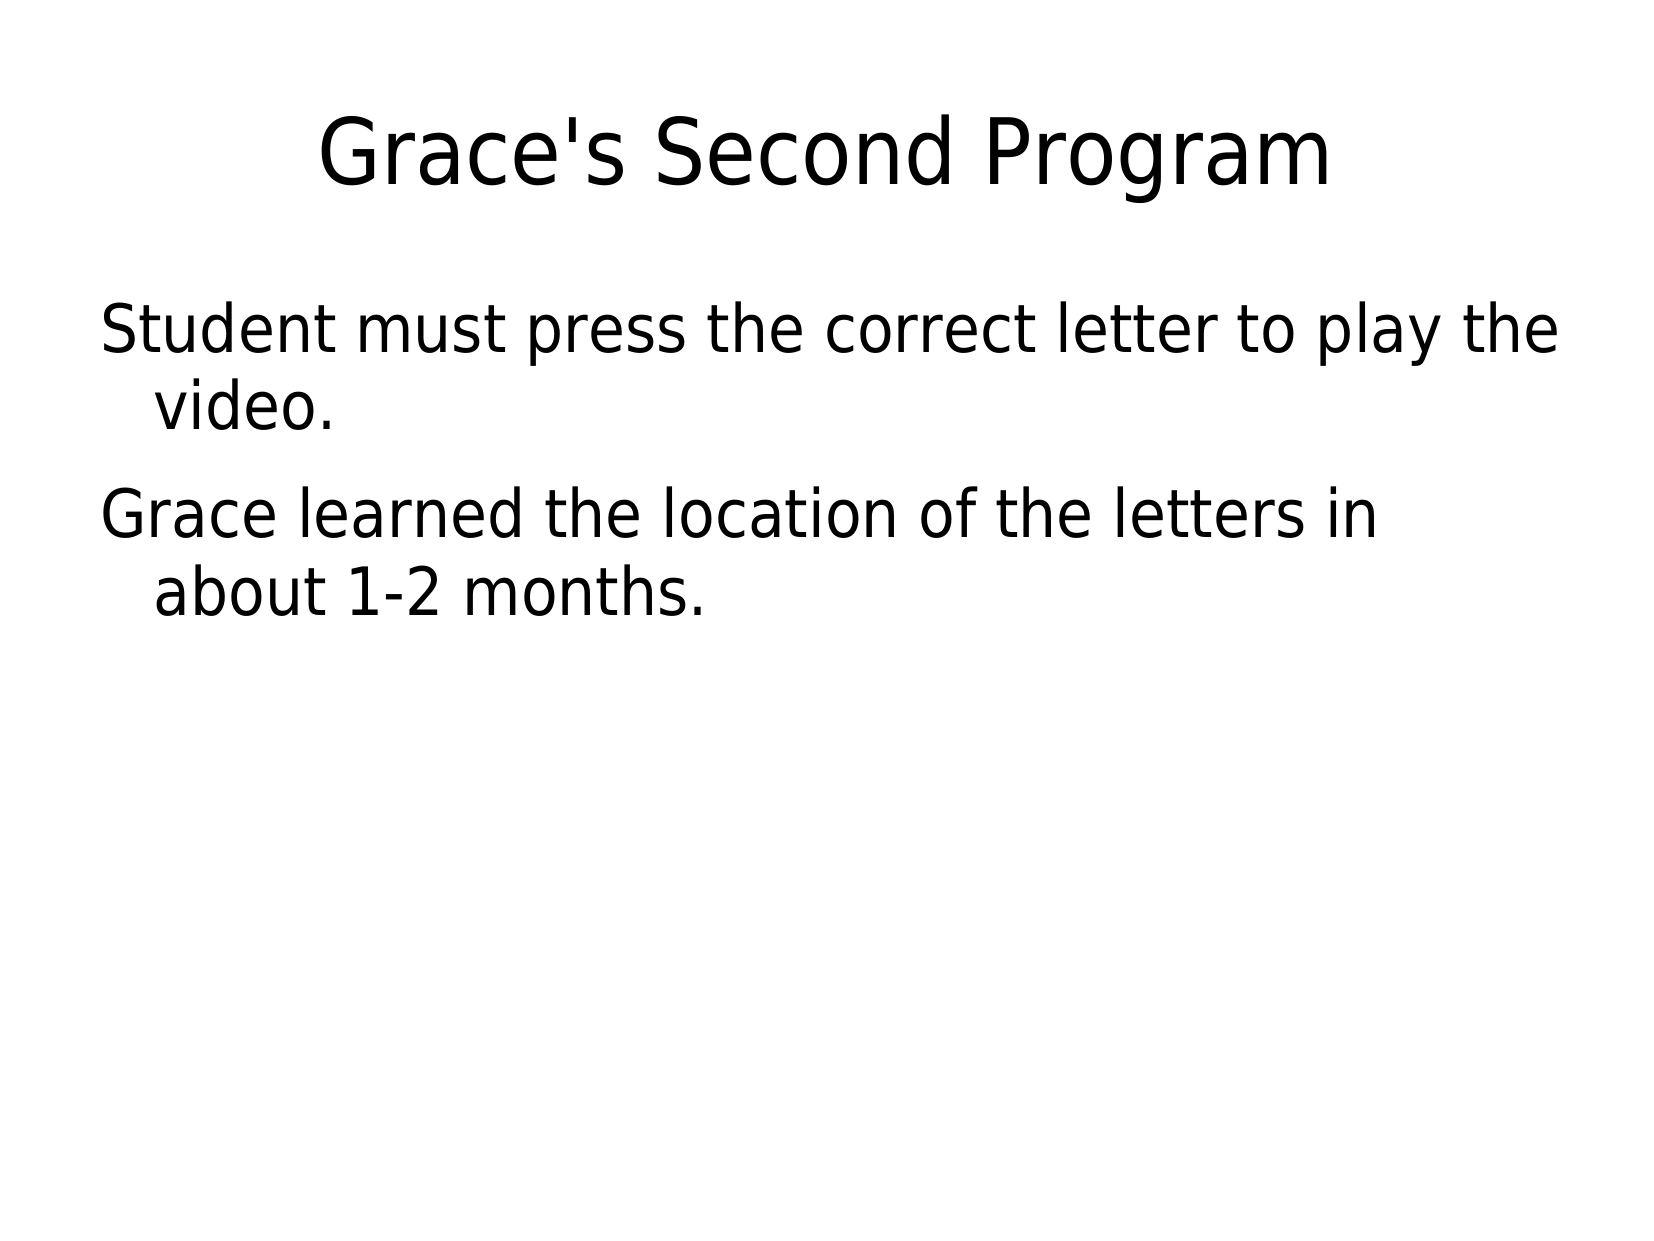

# Grace's Second Program
Student must press the correct letter to play the video.
Grace learned the location of the letters in about 1-2 months.